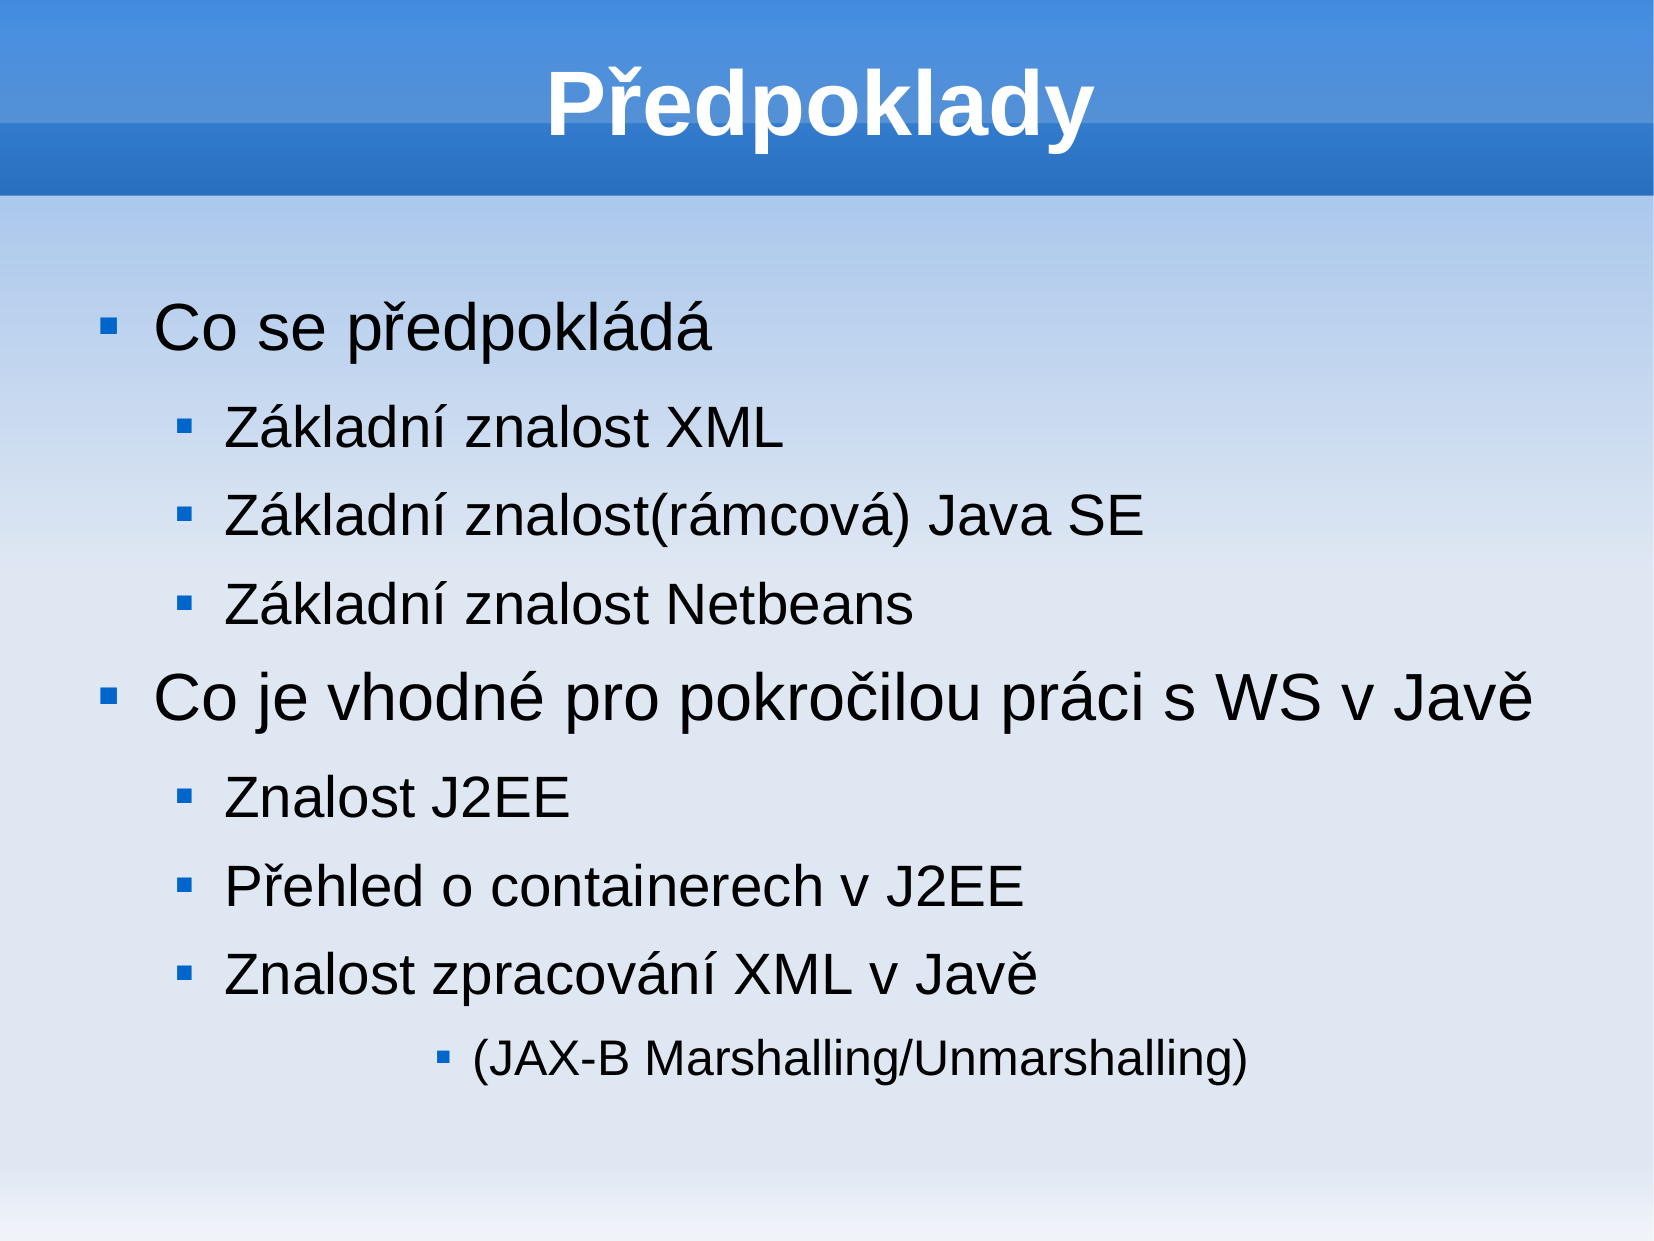

# Předpoklady
Co se předpokládá
Základní znalost XML
Základní znalost(rámcová) Java SE
Základní znalost Netbeans
Co je vhodné pro pokročilou práci s WS v Javě
Znalost J2EE
Přehled o containerech v J2EE
Znalost zpracování XML v Javě
(JAX-B Marshalling/Unmarshalling)